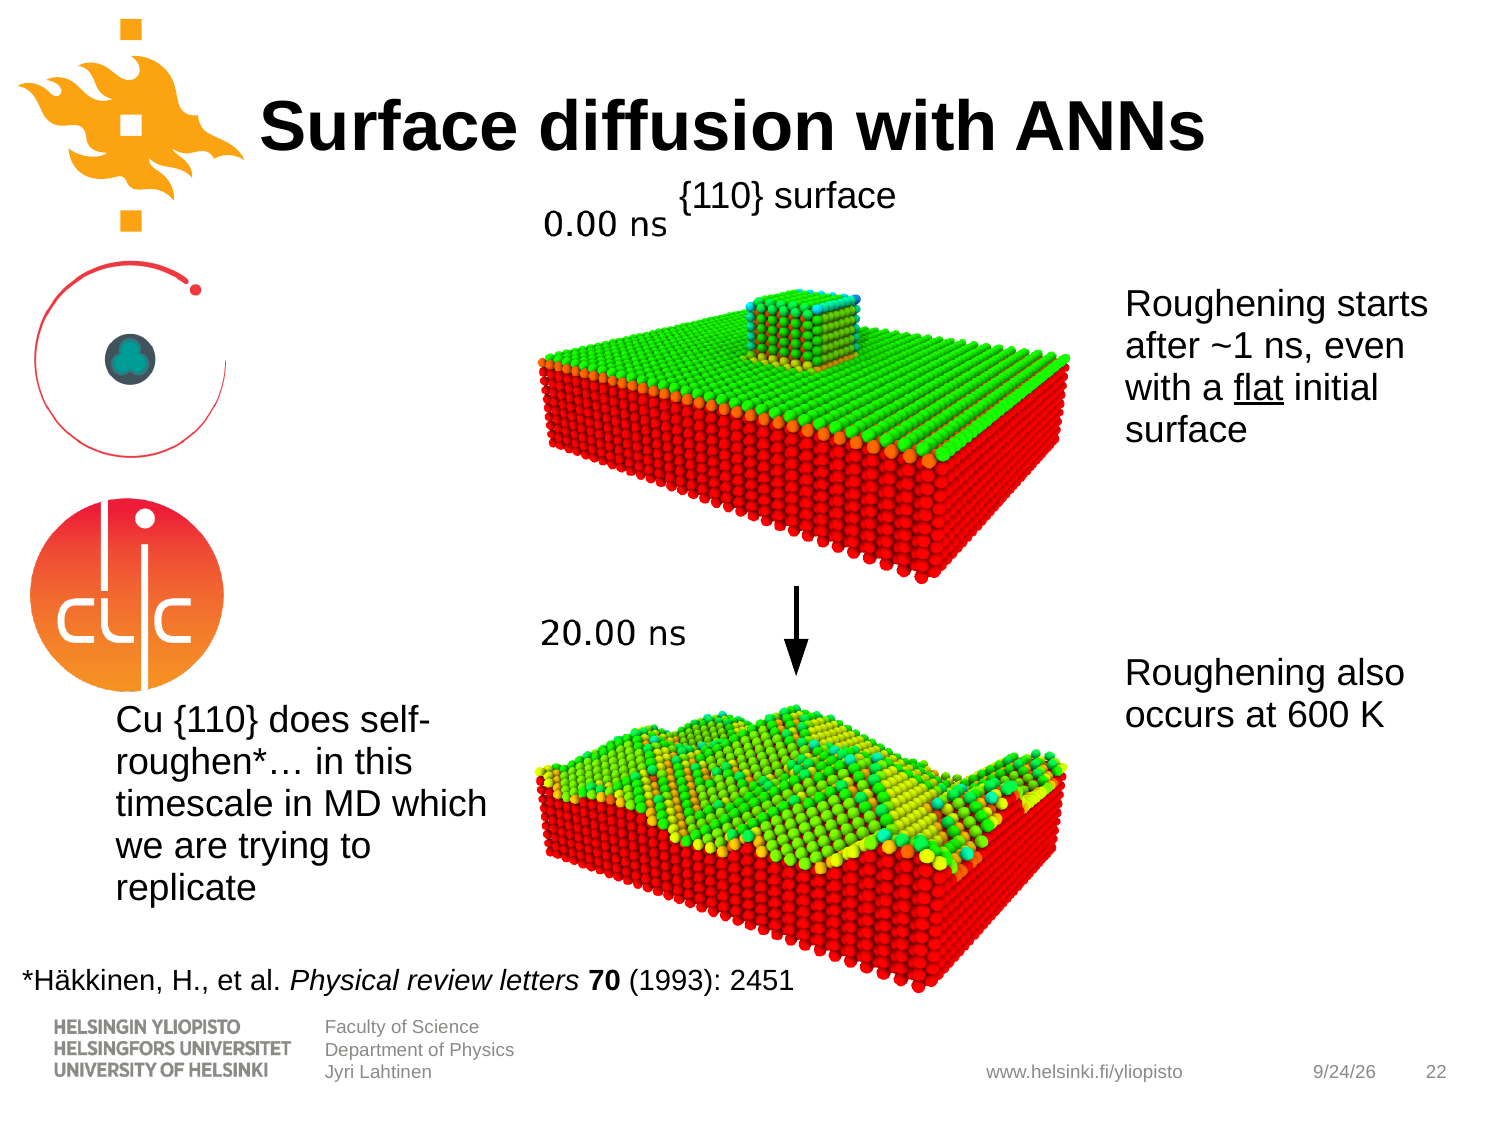

# Surface diffusion with ANNs
{110} surface
Roughening starts
after ~1 ns, even
with a flat initial
surface
Roughening also
occurs at 600 K
Cu {110} does self-
roughen*… in this
timescale in MD which
we are trying to
replicate
*Häkkinen, H., et al. Physical review letters 70 (1993): 2451
Faculty of Science
Department of Physics
Jyri Lahtinen